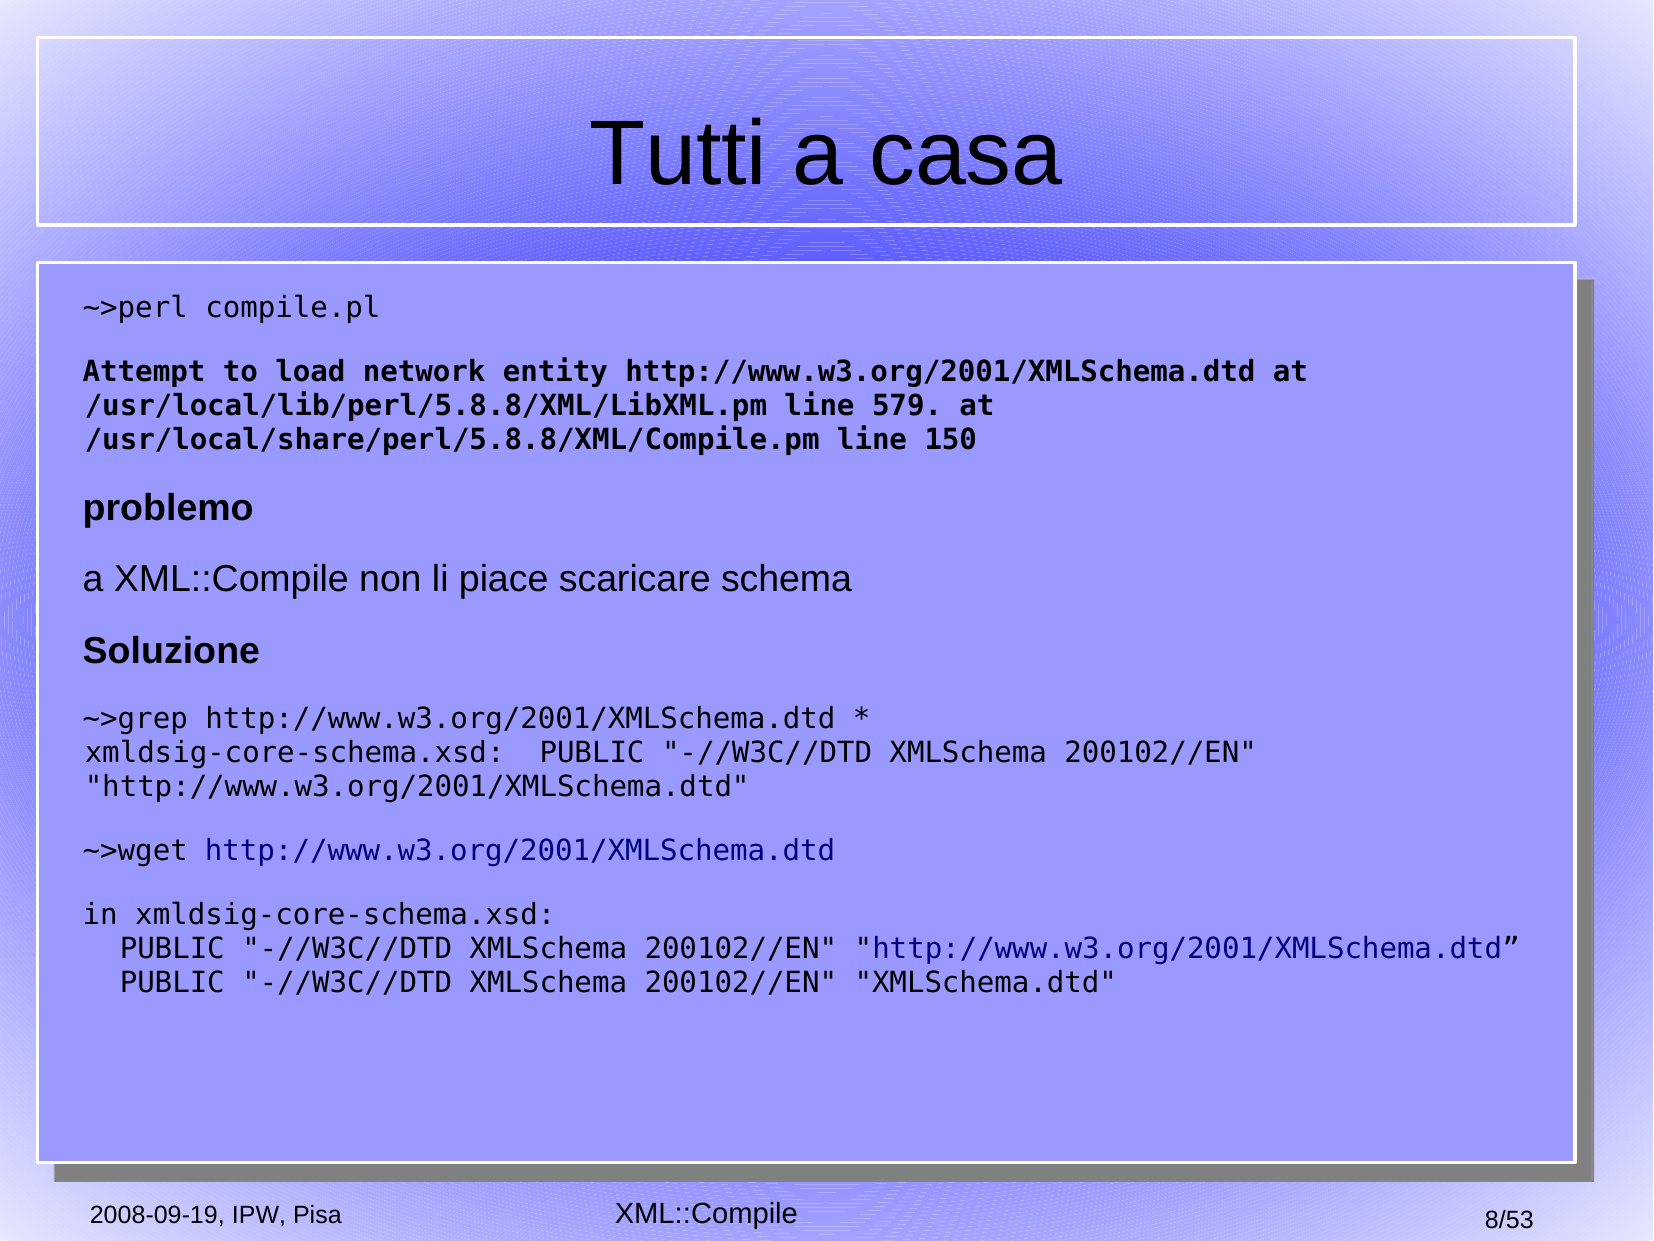

# Tutti a casa
~>perl compile.pl
Attempt to load network entity http://www.w3.org/2001/XMLSchema.dtd at /usr/local/lib/perl/5.8.8/XML/LibXML.pm line 579. at /usr/local/share/perl/5.8.8/XML/Compile.pm line 150
problemo
a XML::Compile non li piace scaricare schema
Soluzione
~>grep http://www.w3.org/2001/XMLSchema.dtd *
xmldsig-core-schema.xsd: PUBLIC "-//W3C//DTD XMLSchema 200102//EN" "http://www.w3.org/2001/XMLSchema.dtd"
~>wget http://www.w3.org/2001/XMLSchema.dtd
in xmldsig-core-schema.xsd:
 PUBLIC "-//W3C//DTD XMLSchema 200102//EN" "http://www.w3.org/2001/XMLSchema.dtd”
 PUBLIC "-//W3C//DTD XMLSchema 200102//EN" "XMLSchema.dtd"